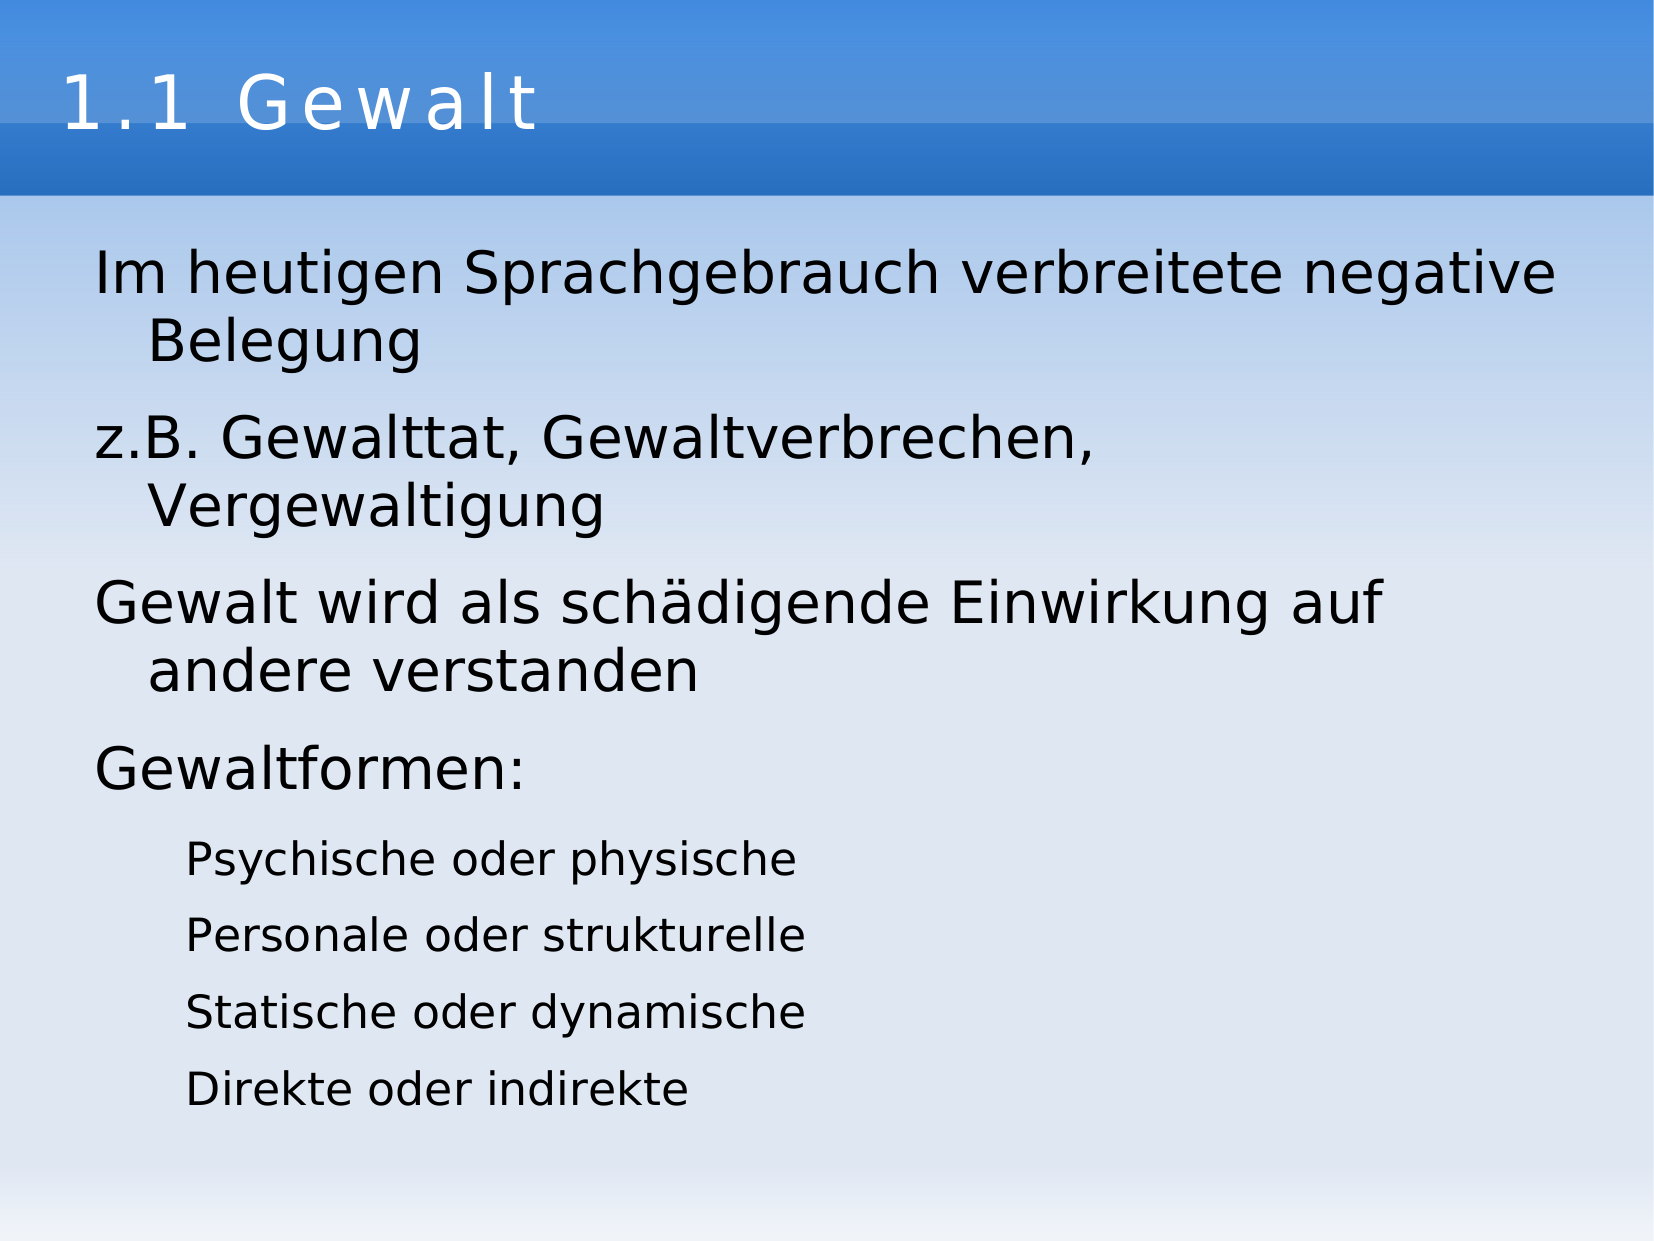

# 1.1 Gewalt
Im heutigen Sprachgebrauch verbreitete negative Belegung
z.B. Gewalttat, Gewaltverbrechen, Vergewaltigung
Gewalt wird als schädigende Einwirkung auf andere verstanden
Gewaltformen:
 Psychische oder physische
 Personale oder strukturelle
 Statische oder dynamische
 Direkte oder indirekte